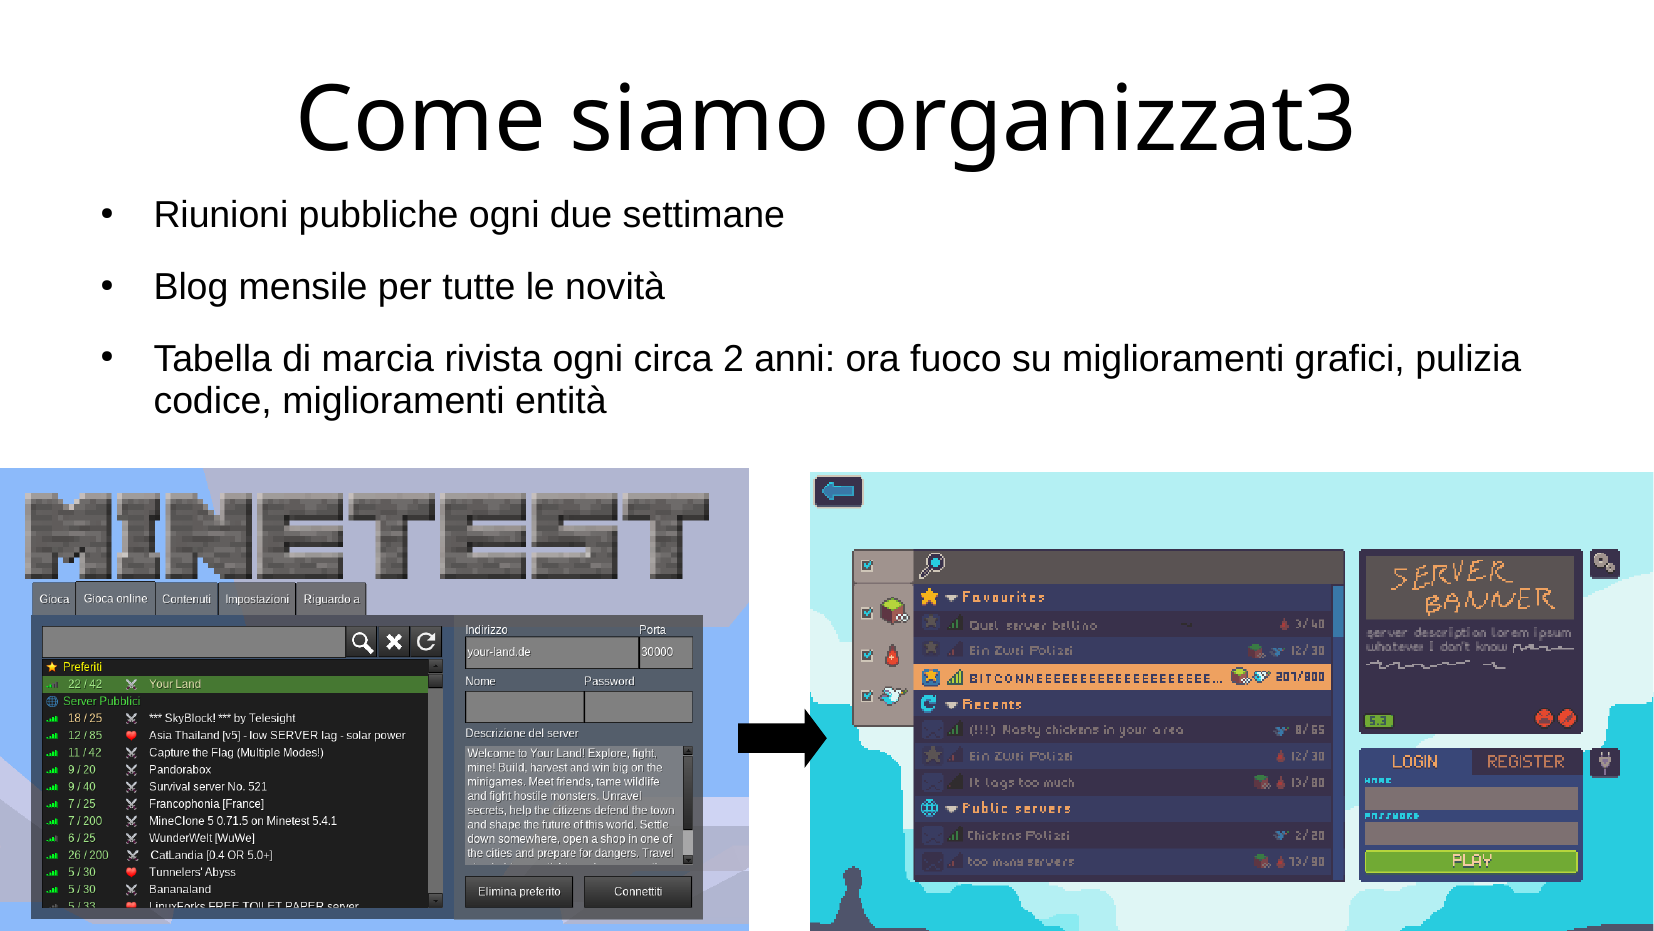

# Come siamo organizzat3
Riunioni pubbliche ogni due settimane
Blog mensile per tutte le novità
Tabella di marcia rivista ogni circa 2 anni: ora fuoco su miglioramenti grafici, pulizia codice, miglioramenti entità